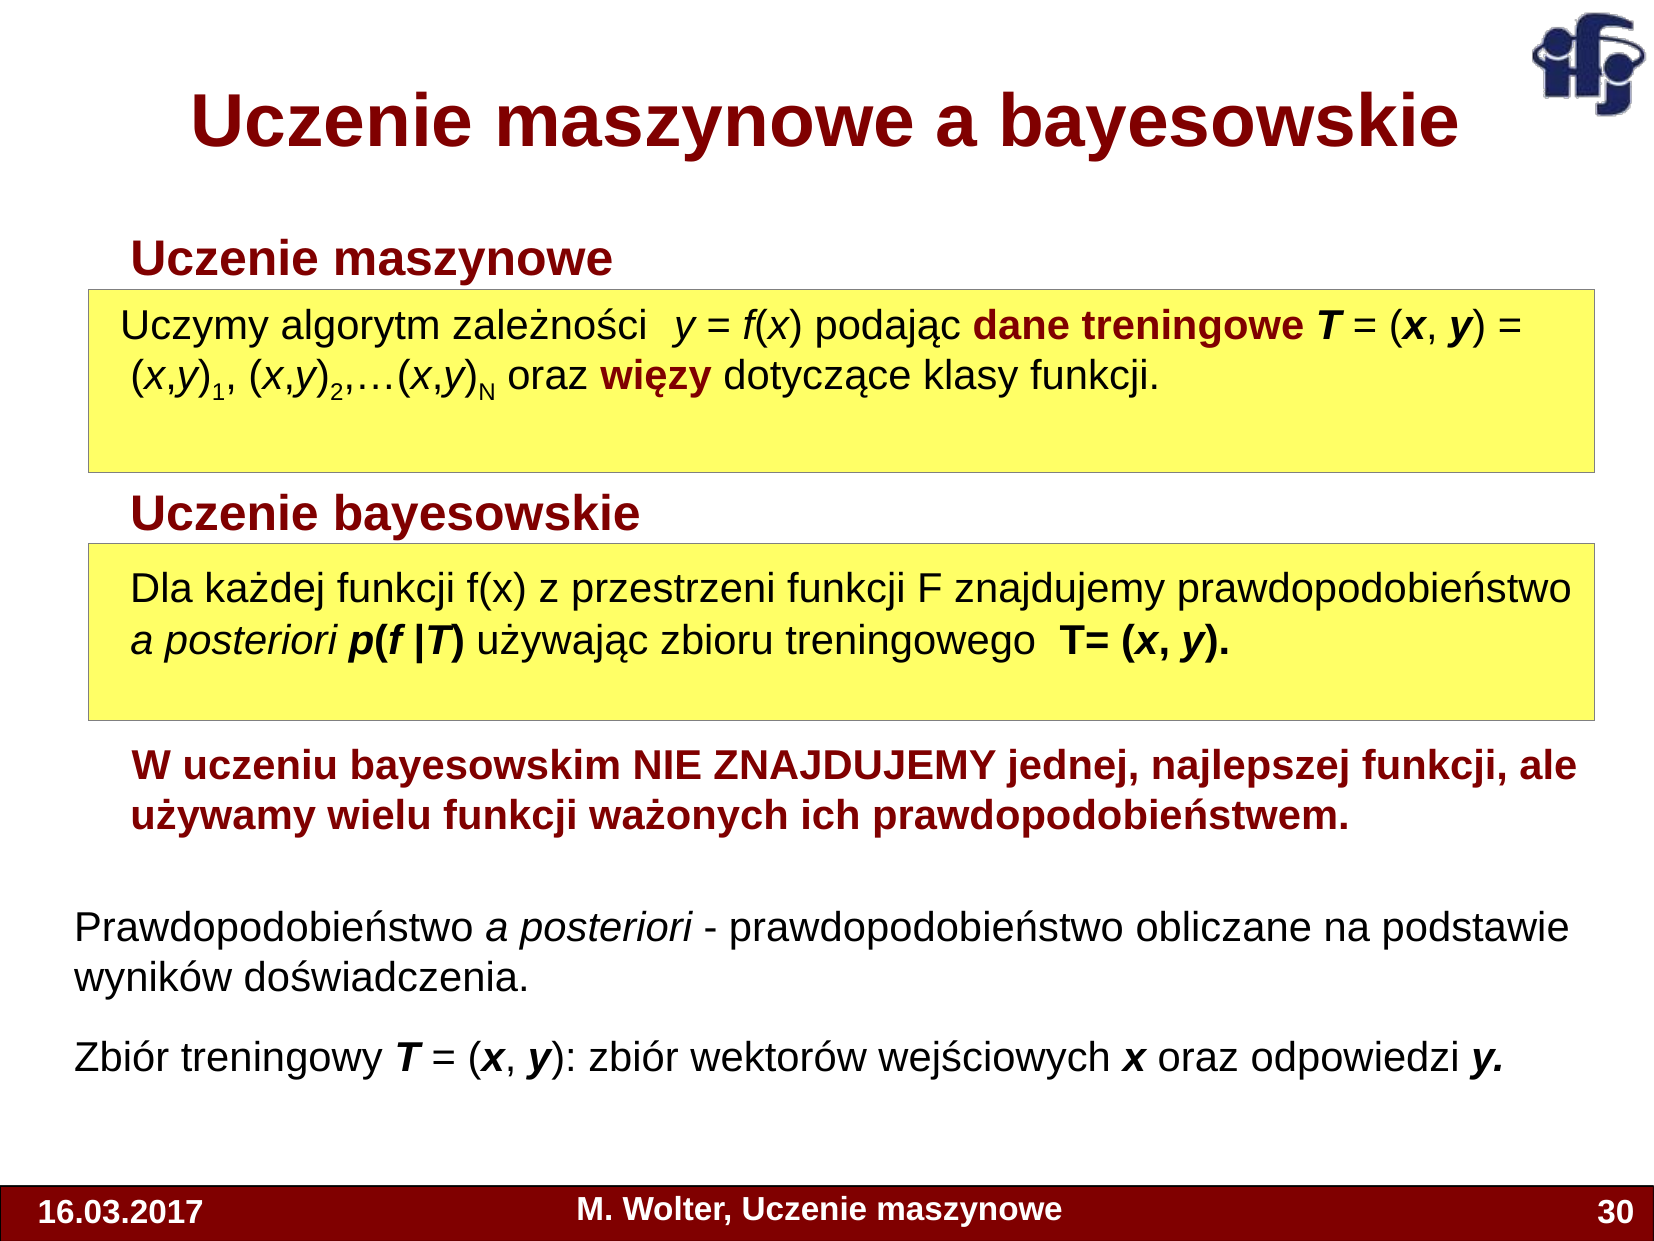

# Uczenie maszynowe a bayesowskie
	Uczenie maszynowe
 Uczymy algorytm zależności 	y = f(x) podając dane treningowe T = (x, y) = (x,y)1, (x,y)2,…(x,y)N oraz więzy dotyczące klasy funkcji.
 Uczenie bayesowskie
 Dla każdej funkcji f(x) z przestrzeni funkcji F znajdujemy prawdopodobieństwo a posteriori p(f |T) używając zbioru treningowego T= (x, y).
 W uczeniu bayesowskim NIE ZNAJDUJEMY jednej, najlepszej funkcji, ale używamy wielu funkcji ważonych ich prawdopodobieństwem.
Prawdopodobieństwo a posteriori - prawdopodobieństwo obliczane na podstawie wyników doświadczenia.
Zbiór treningowy T = (x, y): zbiór wektorów wejściowych x oraz odpowiedzi y.
31.03.2009
Multivariate analysis, Marcin Wolter